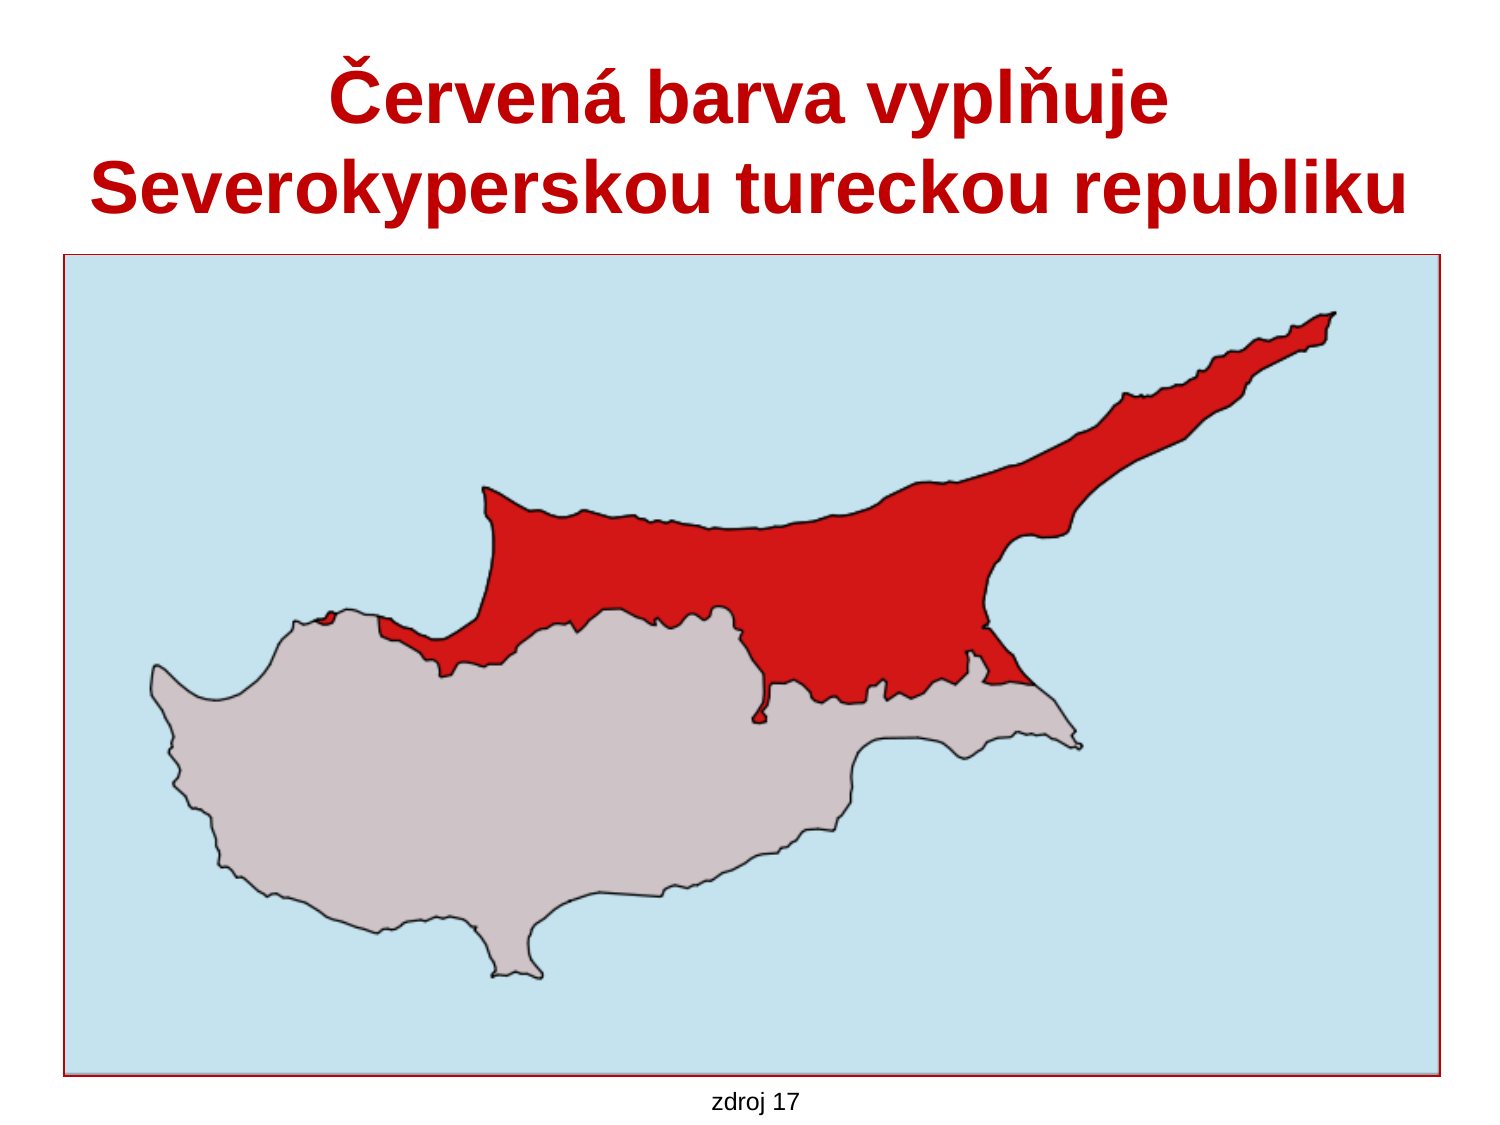

# Červená barva vyplňuje Severokyperskou tureckou republiku
zdroj 17